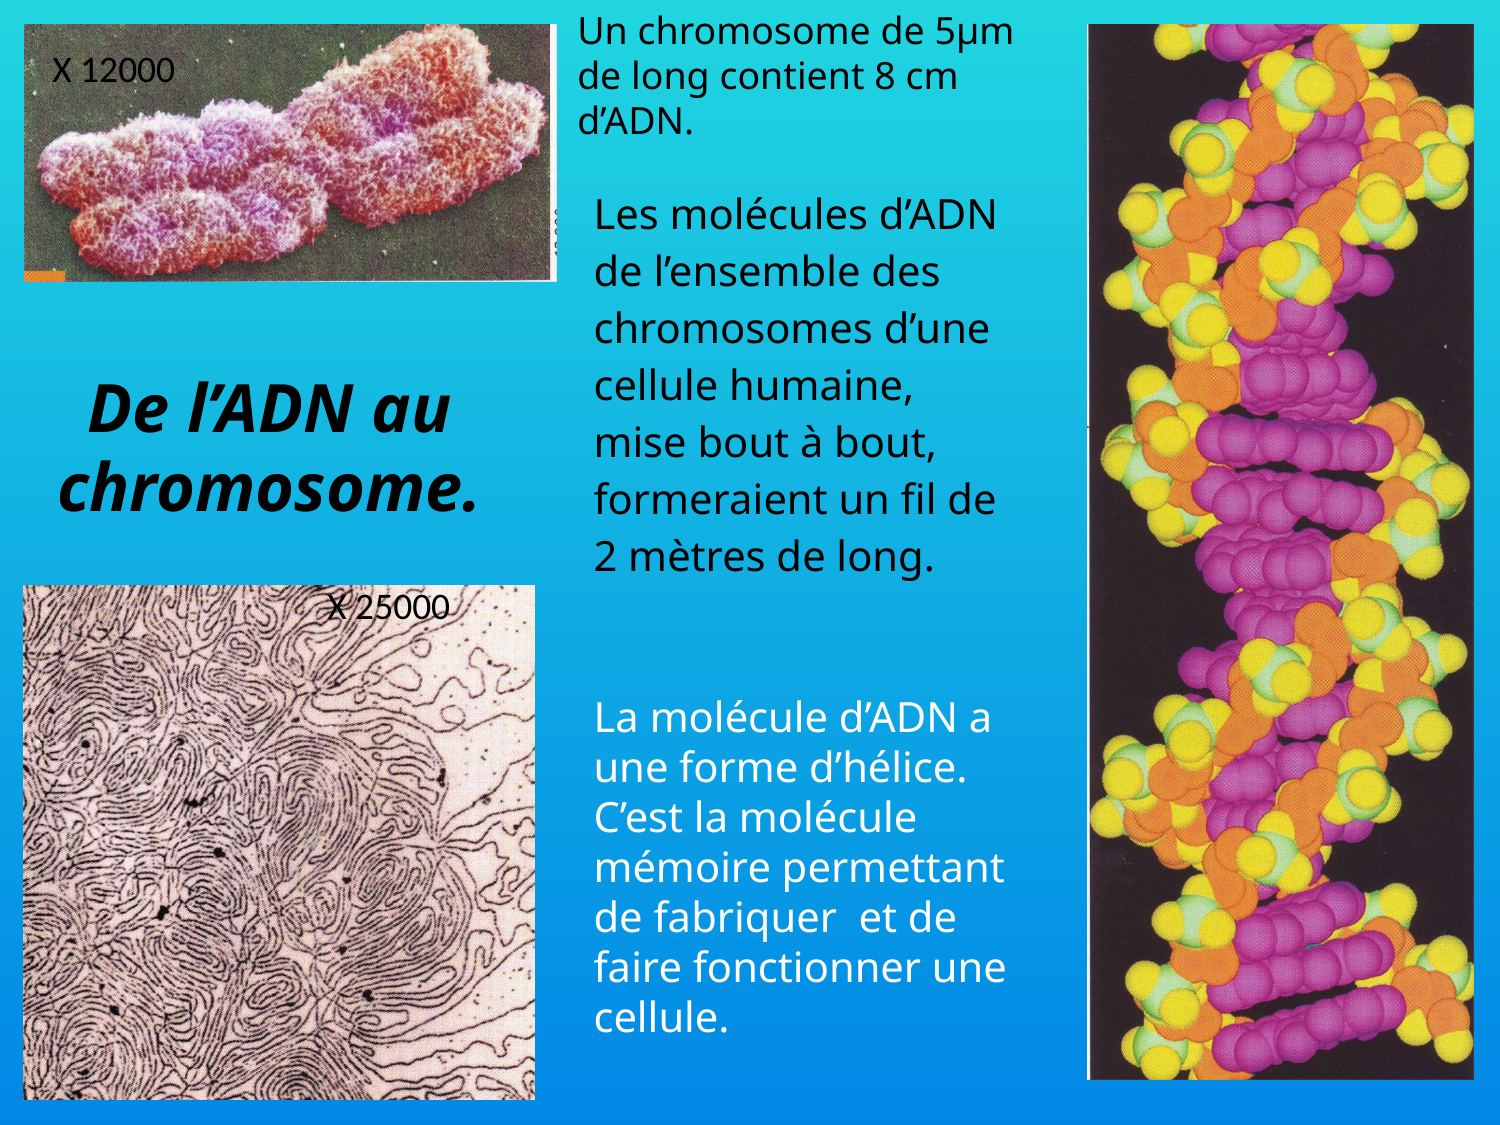

Un chromosome de 5µm de long contient 8 cm d’ADN.
X 12000
Les molécules d’ADN de l’ensemble des chromosomes d’une cellule humaine, mise bout à bout, formeraient un fil de 2 mètres de long.
# De l’ADN au chromosome.
X 25000
La molécule d’ADN a une forme d’hélice. C’est la molécule mémoire permettant de fabriquer et de faire fonctionner une cellule.